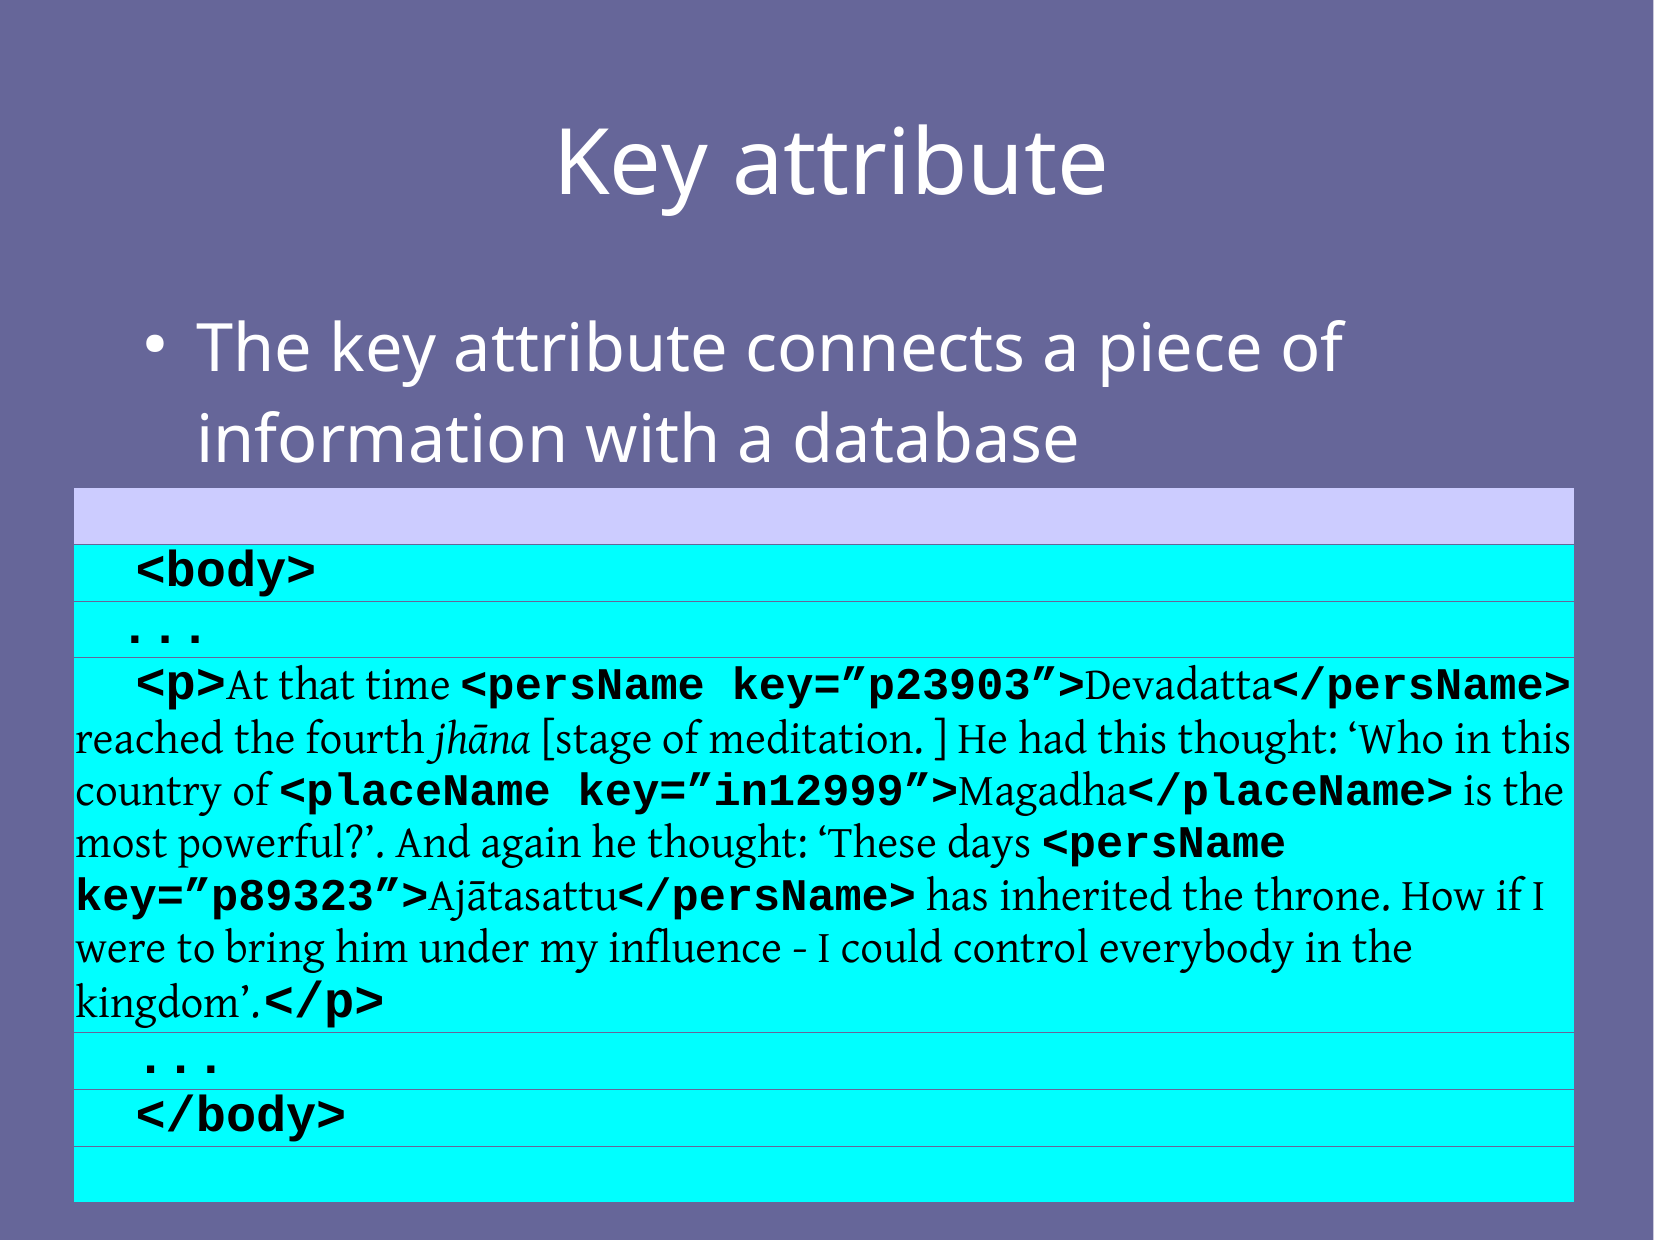

# Key attribute
The key attribute connects a piece of information with a database